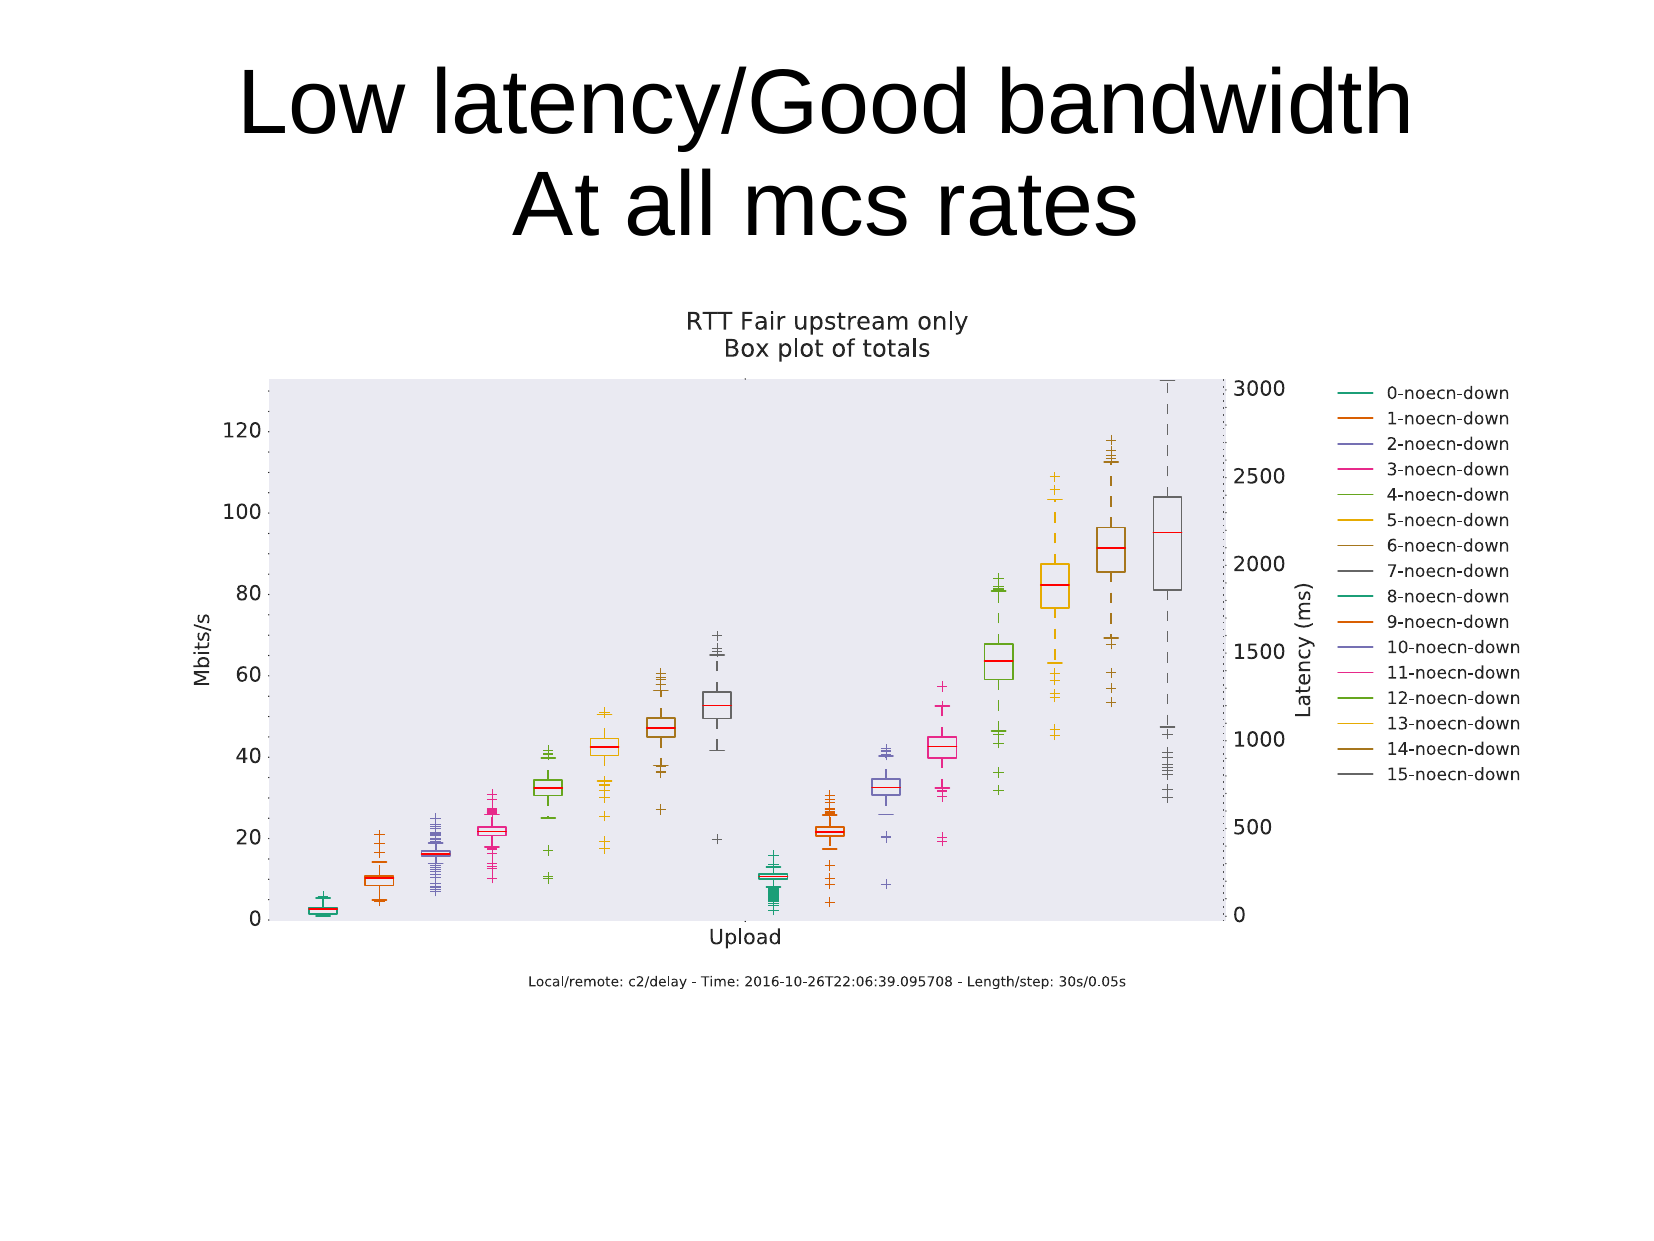

# Low latency/Good bandwidth At all mcs rates